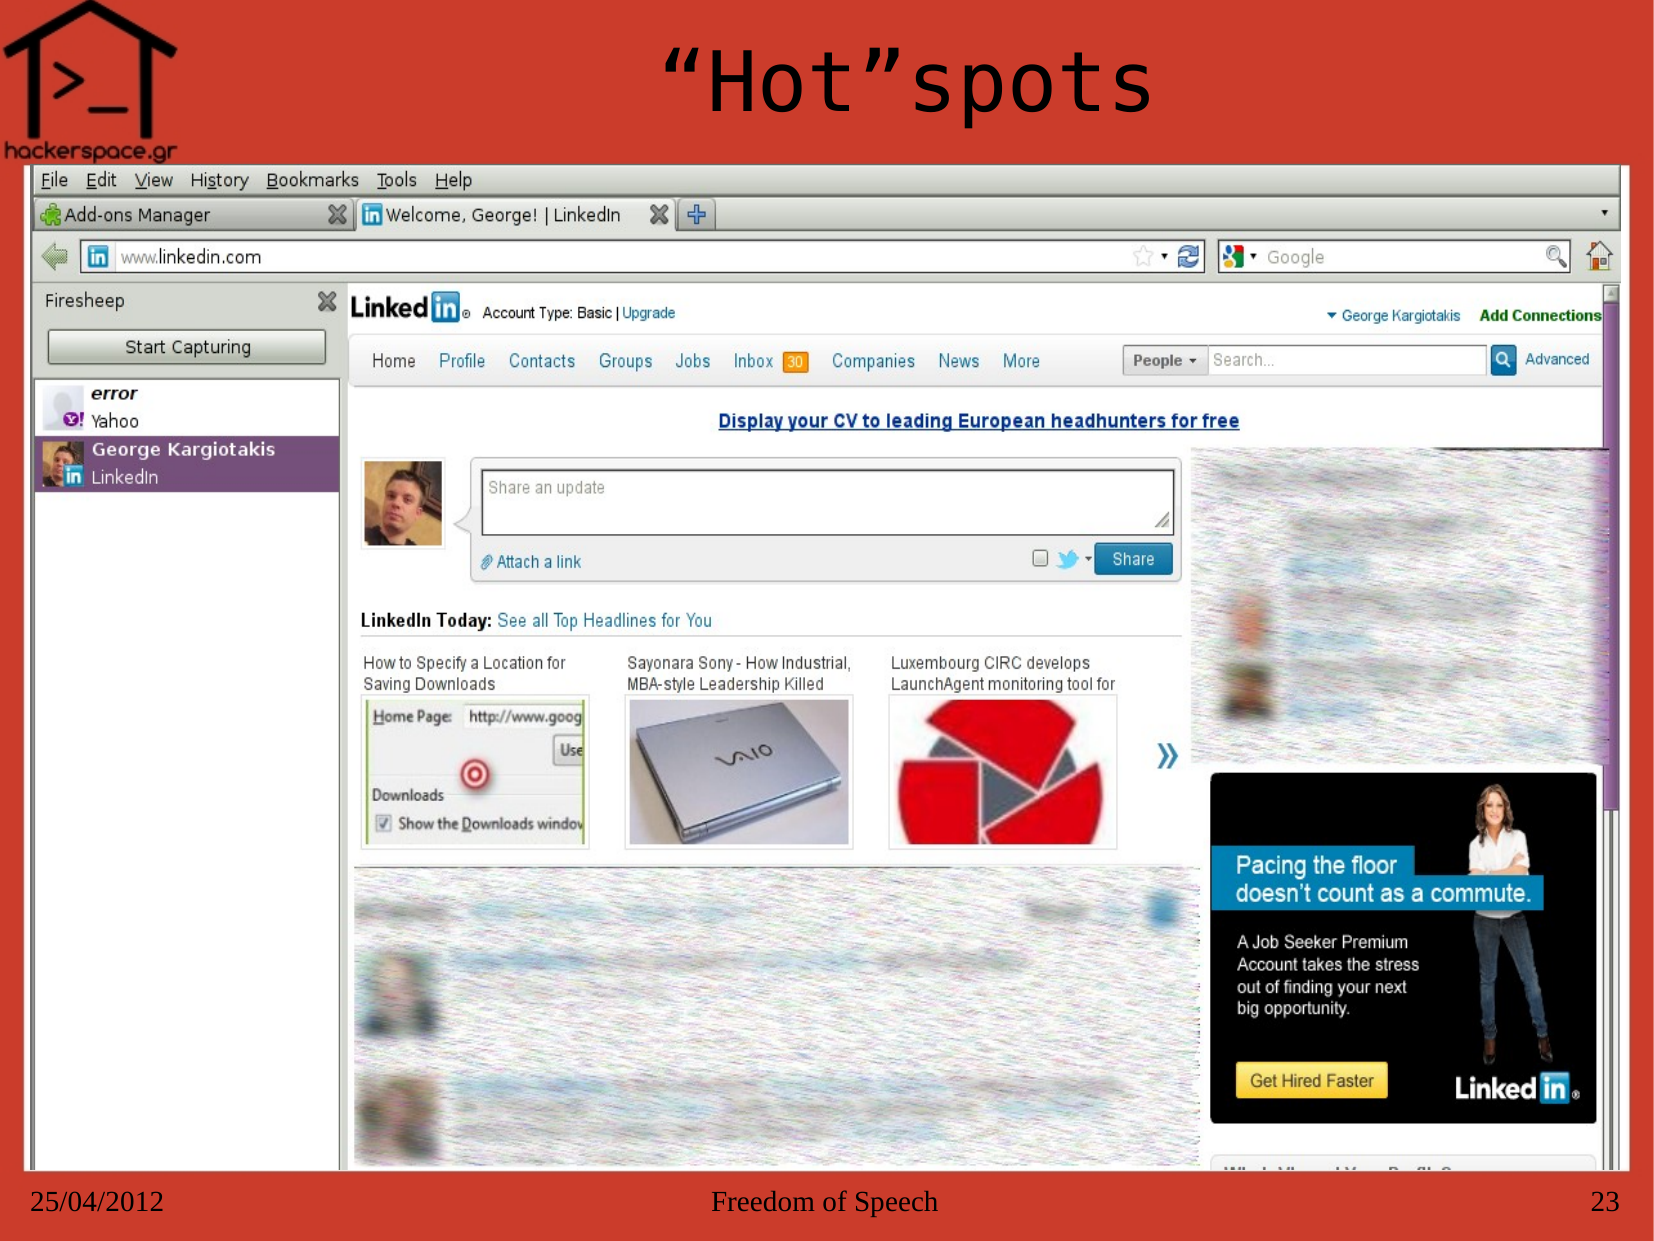

# “Hot”spots
25/04/2012
Freedom of Speech
23